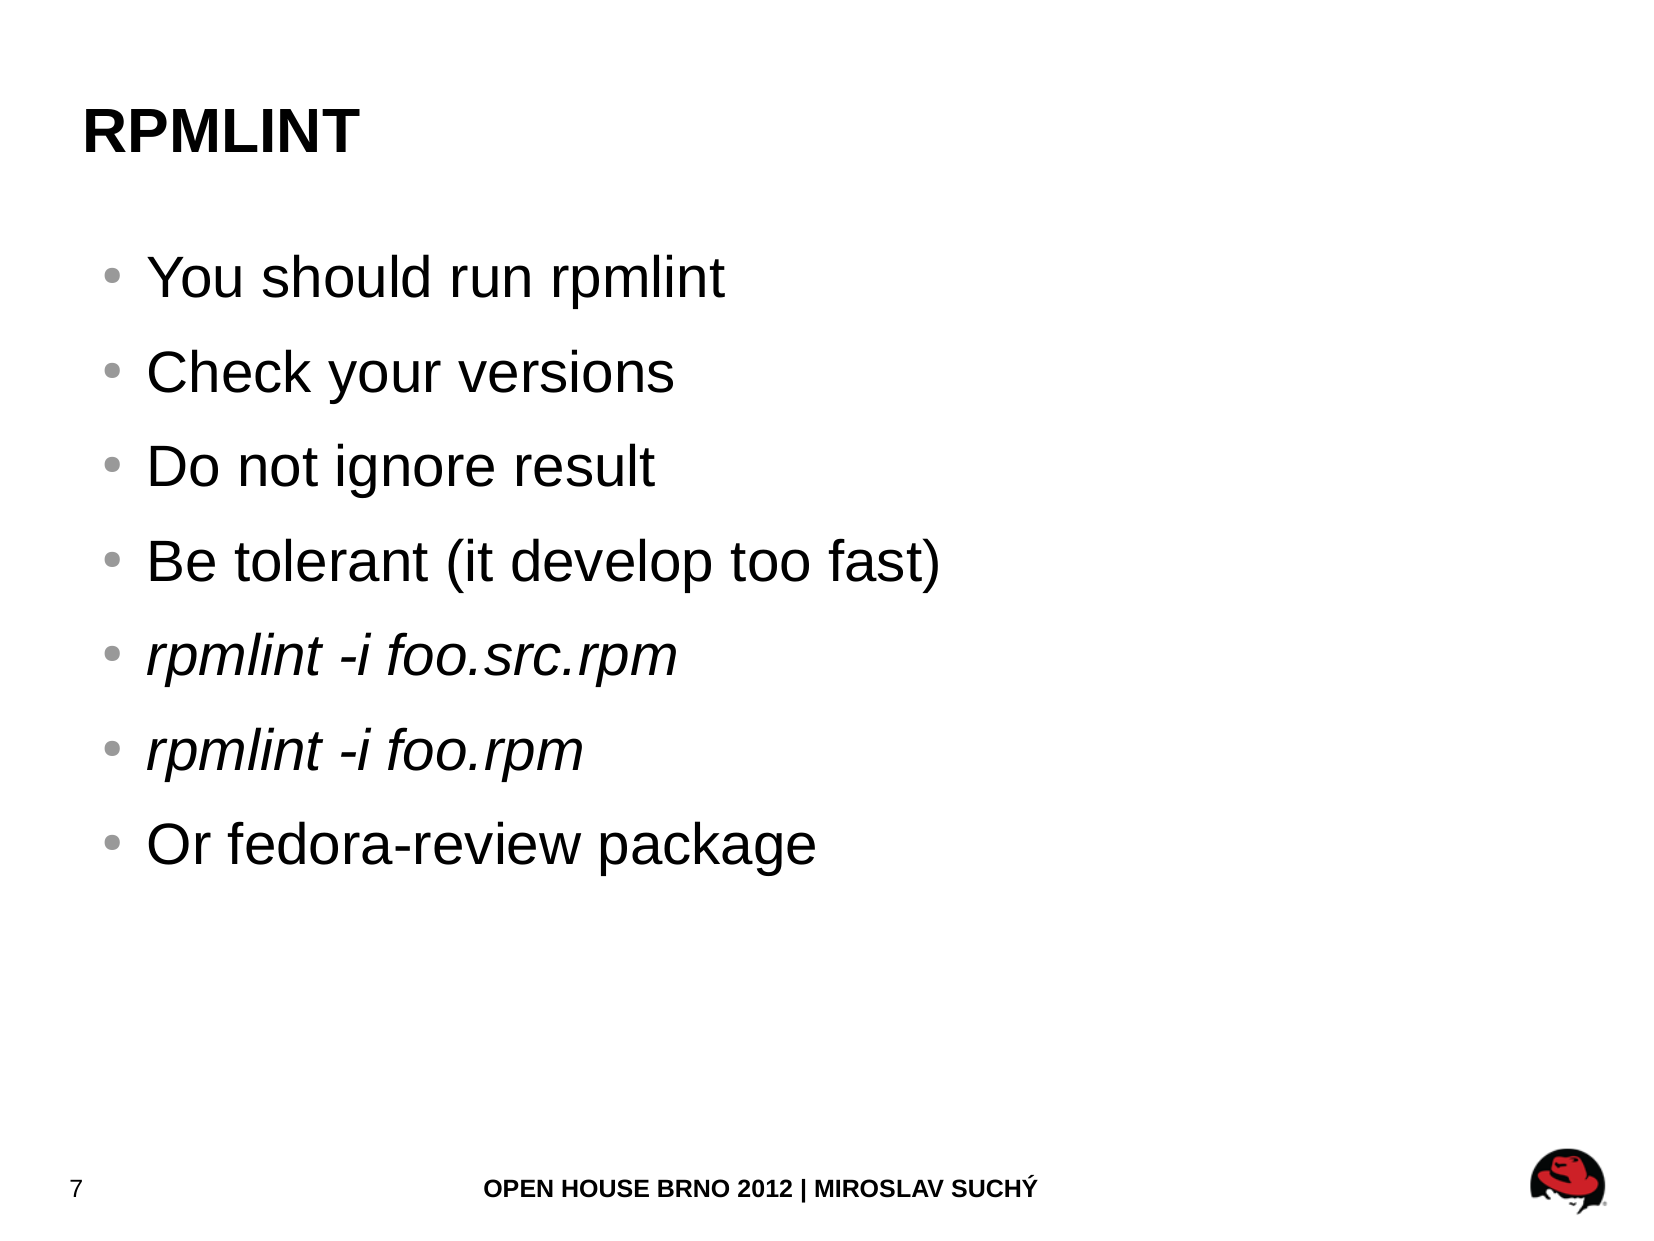

# RPMLINT
You should run rpmlint
Check your versions
Do not ignore result
Be tolerant (it develop too fast)
rpmlint -i foo.src.rpm
rpmlint -i foo.rpm
Or fedora-review package